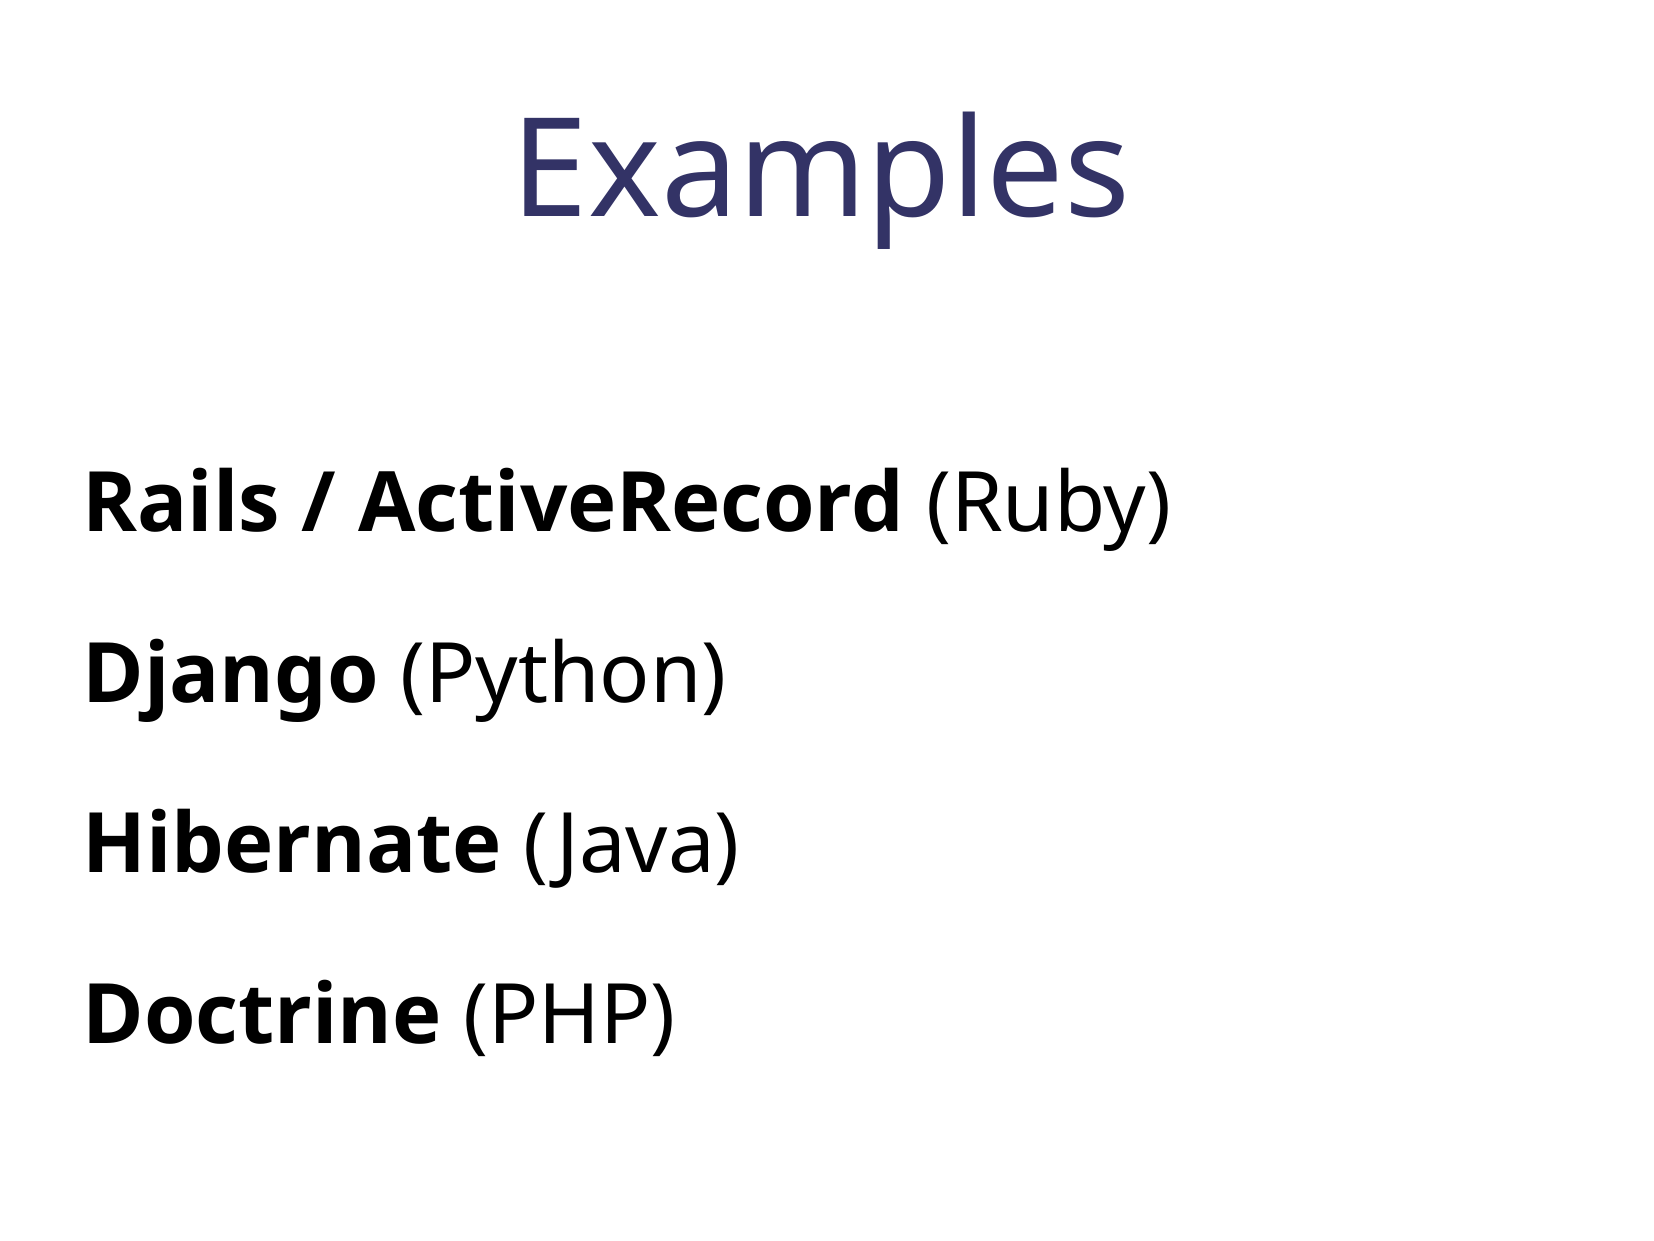

# Examples
Rails / ActiveRecord (Ruby)
Django (Python)
Hibernate (Java)
Doctrine (PHP)